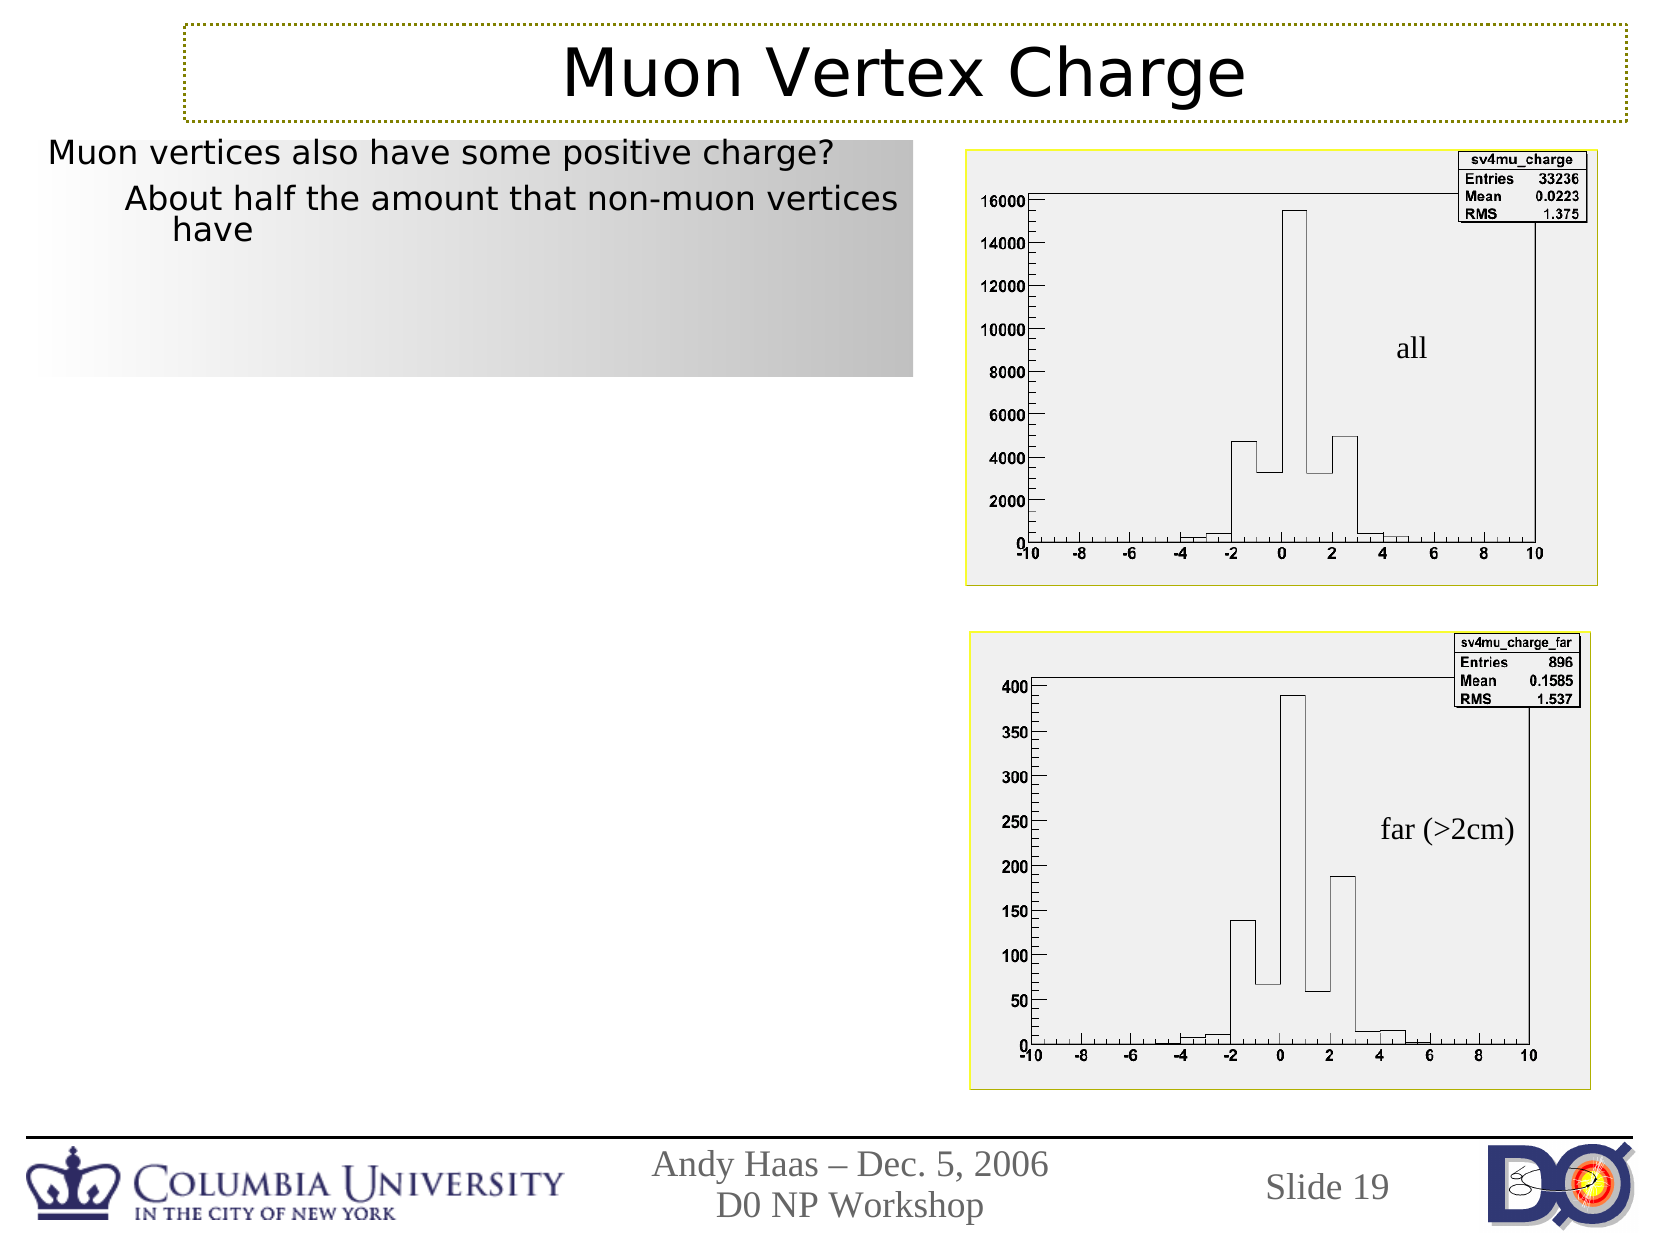

# Muon Vertex Charge
Muon vertices also have some positive charge?
About half the amount that non-muon vertices have
all
far (>2cm)